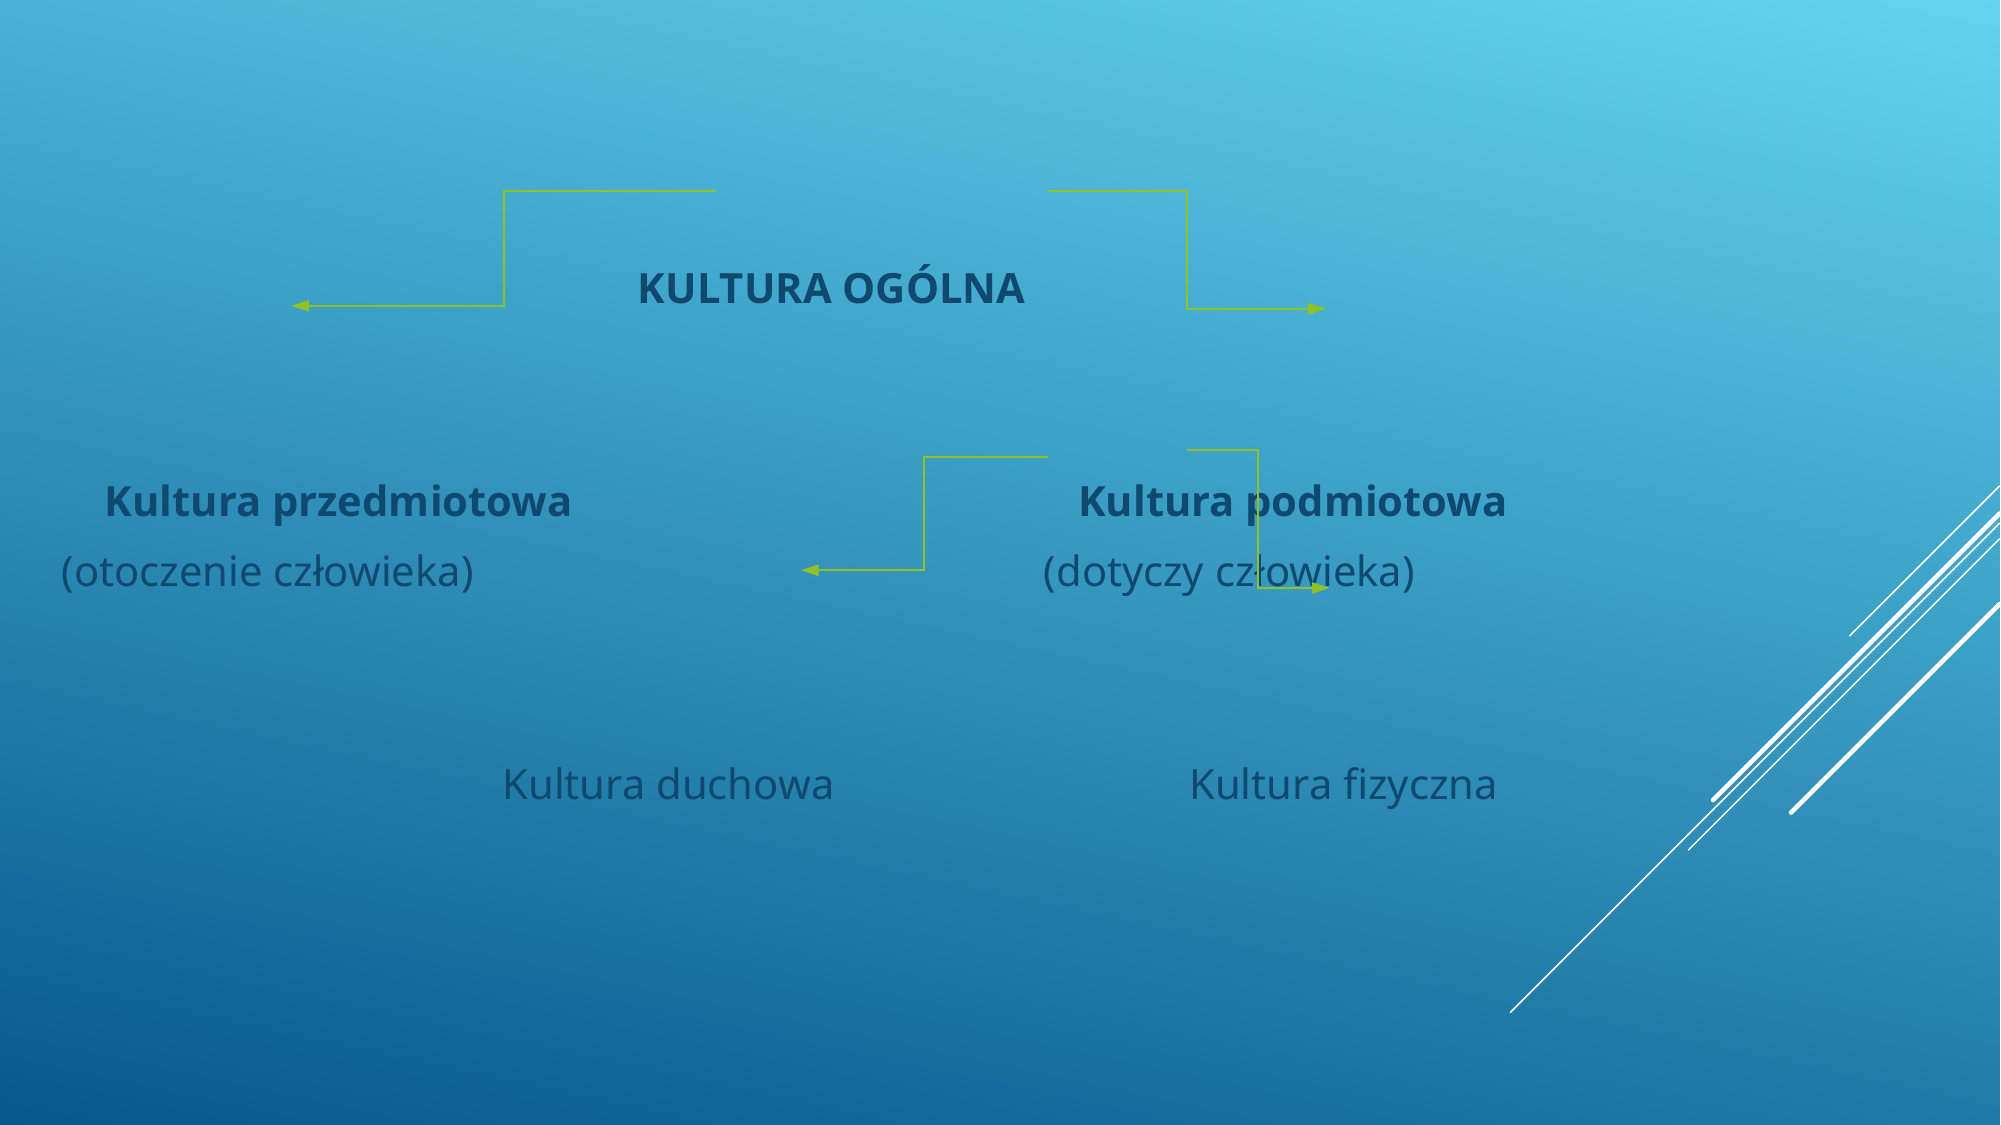

# KULTURA OGÓLNA
 Kultura przedmiotowa Kultura podmiotowa
(otoczenie człowieka) (dotyczy człowieka)
 Kultura duchowa Kultura fizyczna